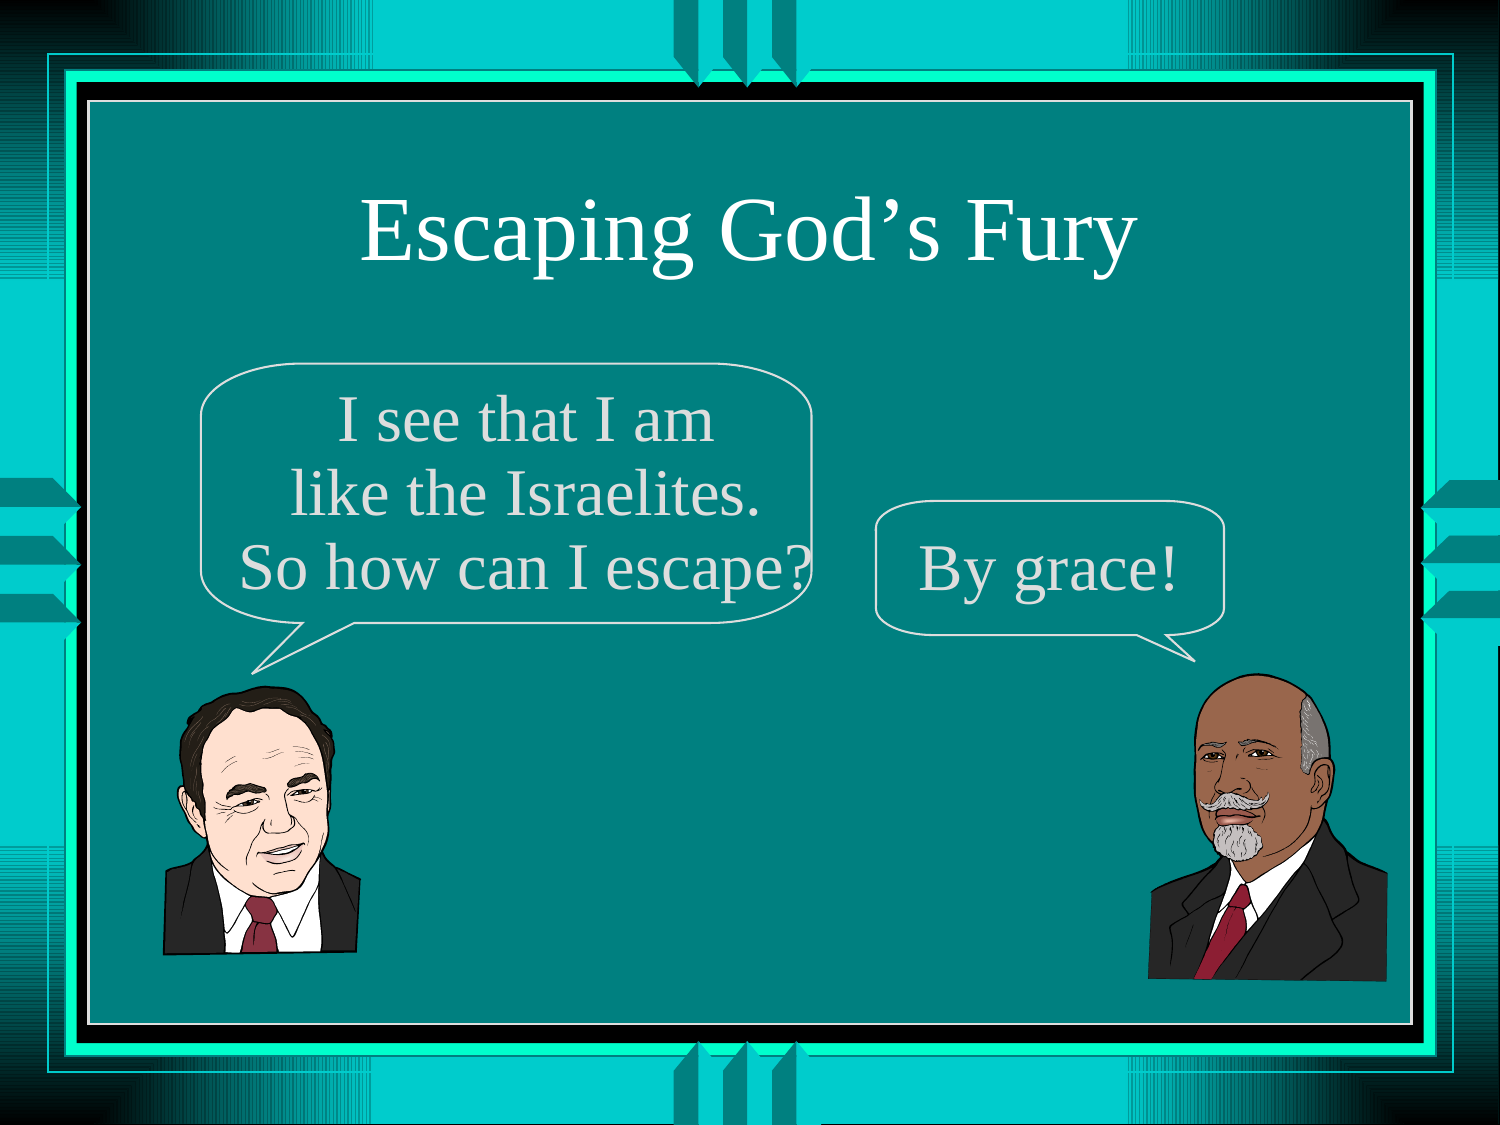

# Escaping God’s Fury
I see that I am
like the Israelites.
So how can I escape?
By grace!